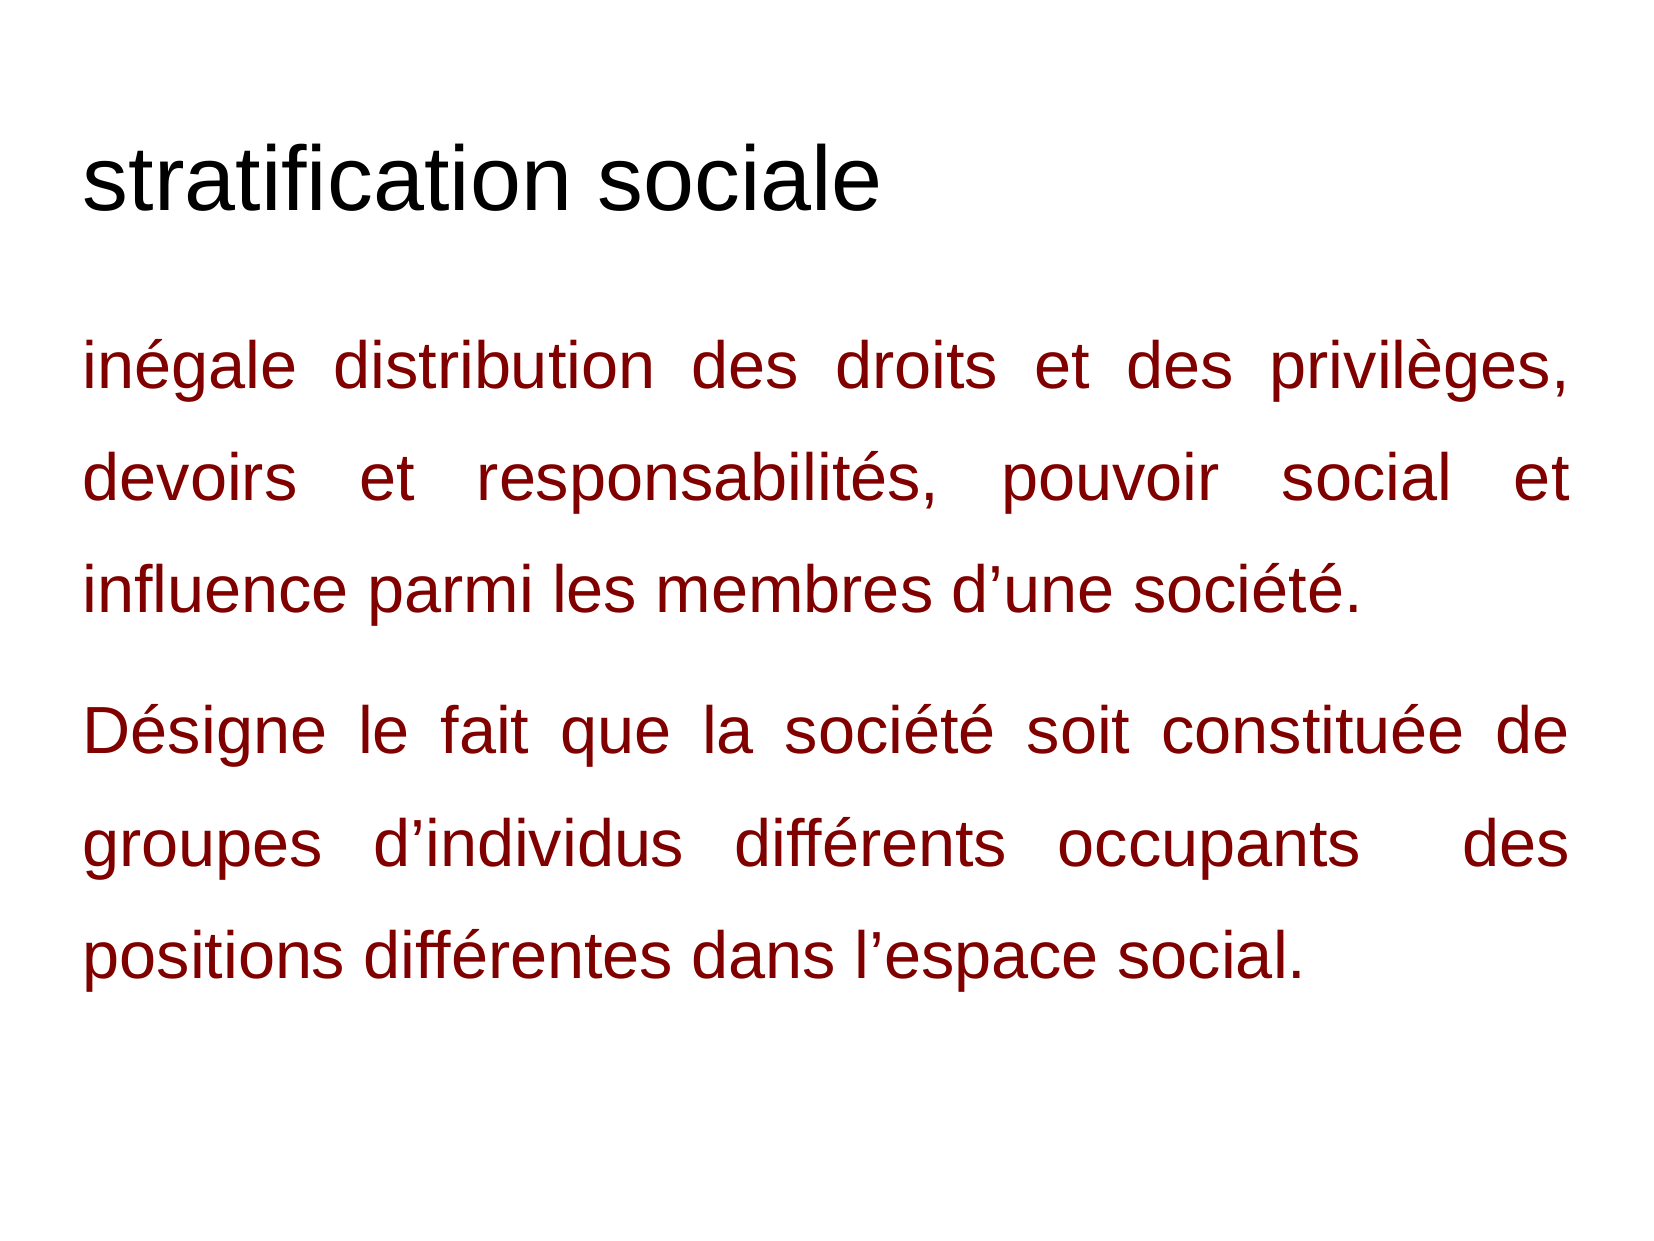

# stratification sociale
inégale distribution des droits et des privilèges, devoirs et responsabilités, pouvoir social et influence parmi les membres d’une société.
Désigne le fait que la société soit constituée de groupes d’individus différents occupants des positions différentes dans l’espace social.